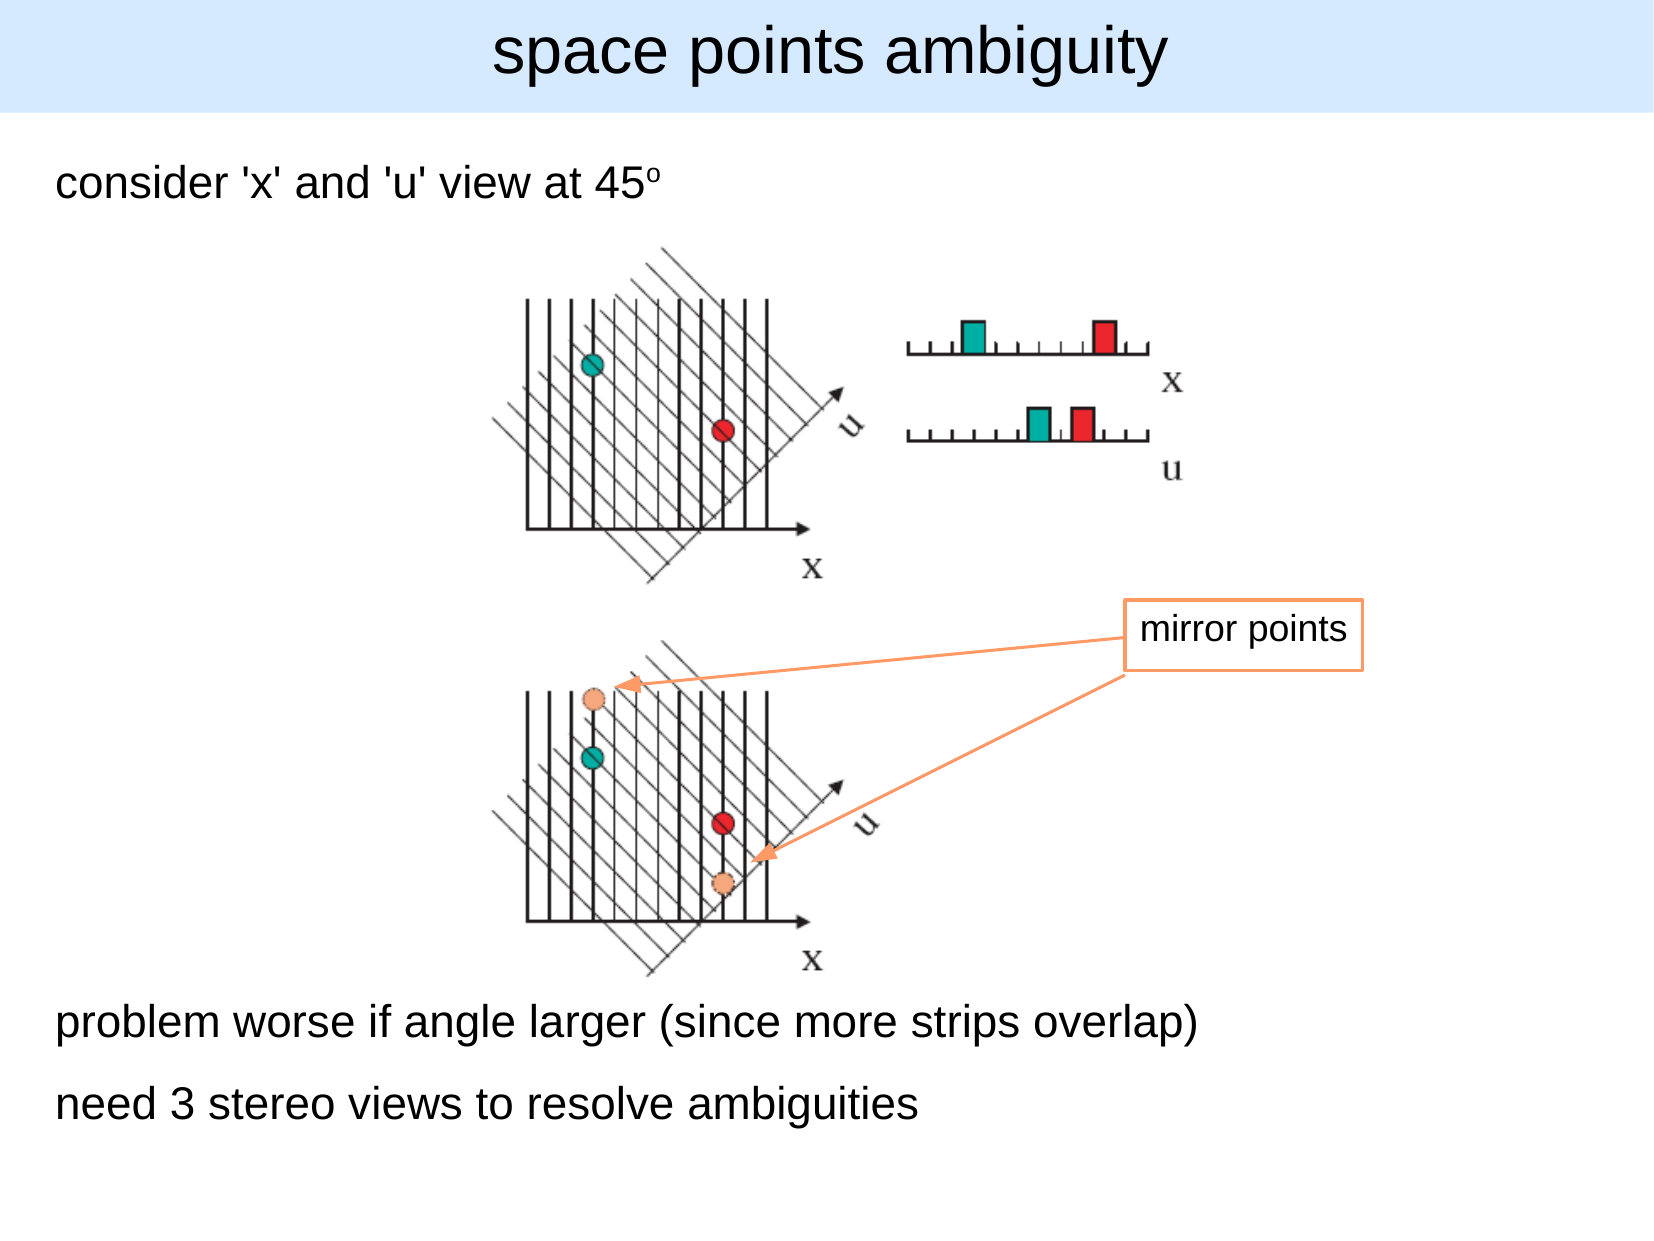

# space points ambiguity
consider 'x' and 'u' view at 45o
mirror points
problem worse if angle larger (since more strips overlap)
need 3 stereo views to resolve ambiguities